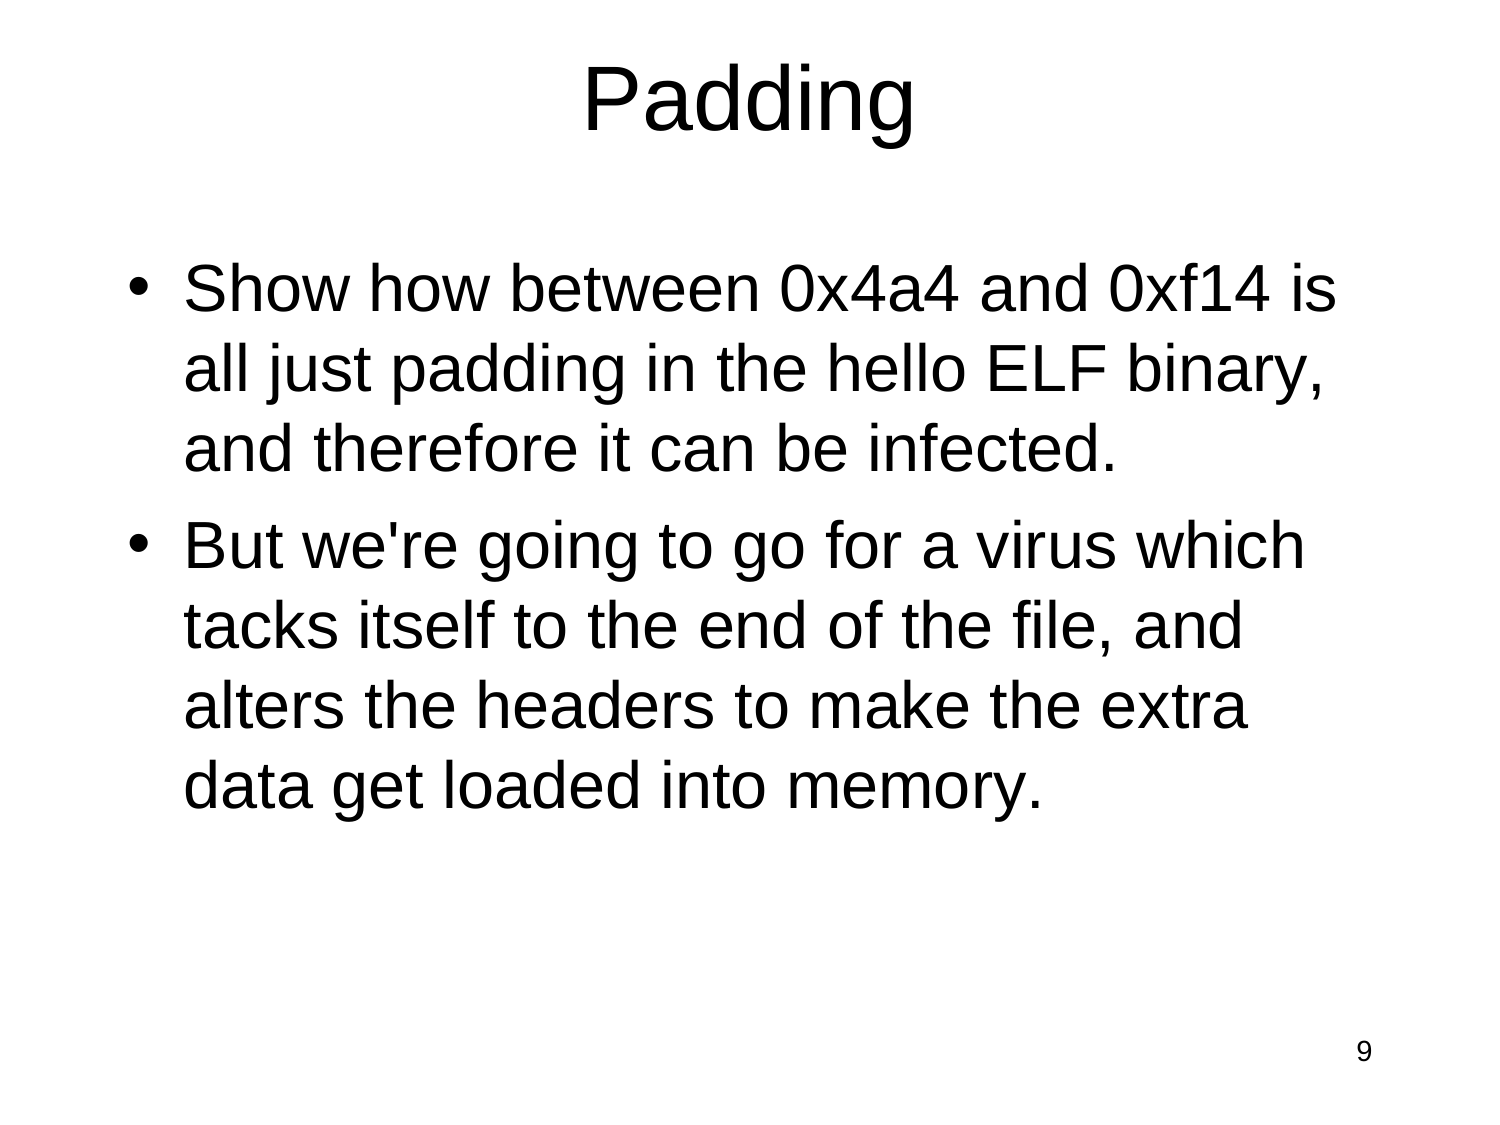

# Padding
Show how between 0x4a4 and 0xf14 is all just padding in the hello ELF binary, and therefore it can be infected.
But we're going to go for a virus which tacks itself to the end of the file, and alters the headers to make the extra data get loaded into memory.